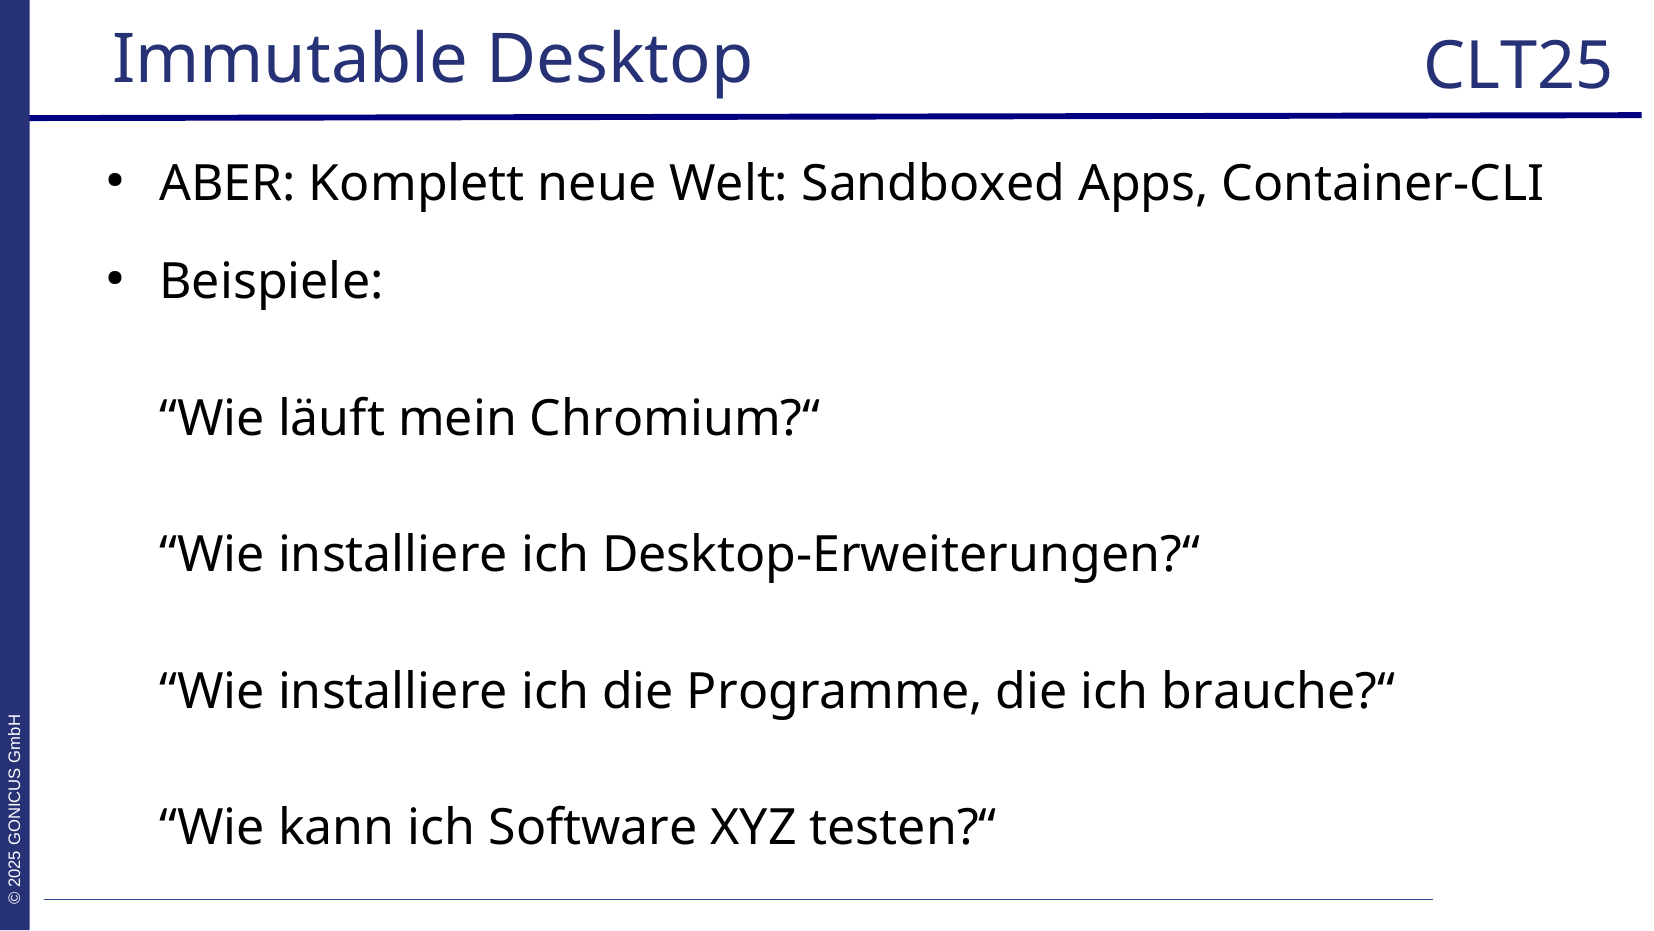

# Immutable Desktop
ABER: Komplett neue Welt: Sandboxed Apps, Container-CLI
Beispiele:
“Wie läuft mein Chromium?“
“Wie installiere ich Desktop-Erweiterungen?“
“Wie installiere ich die Programme, die ich brauche?“
“Wie kann ich Software XYZ testen?“